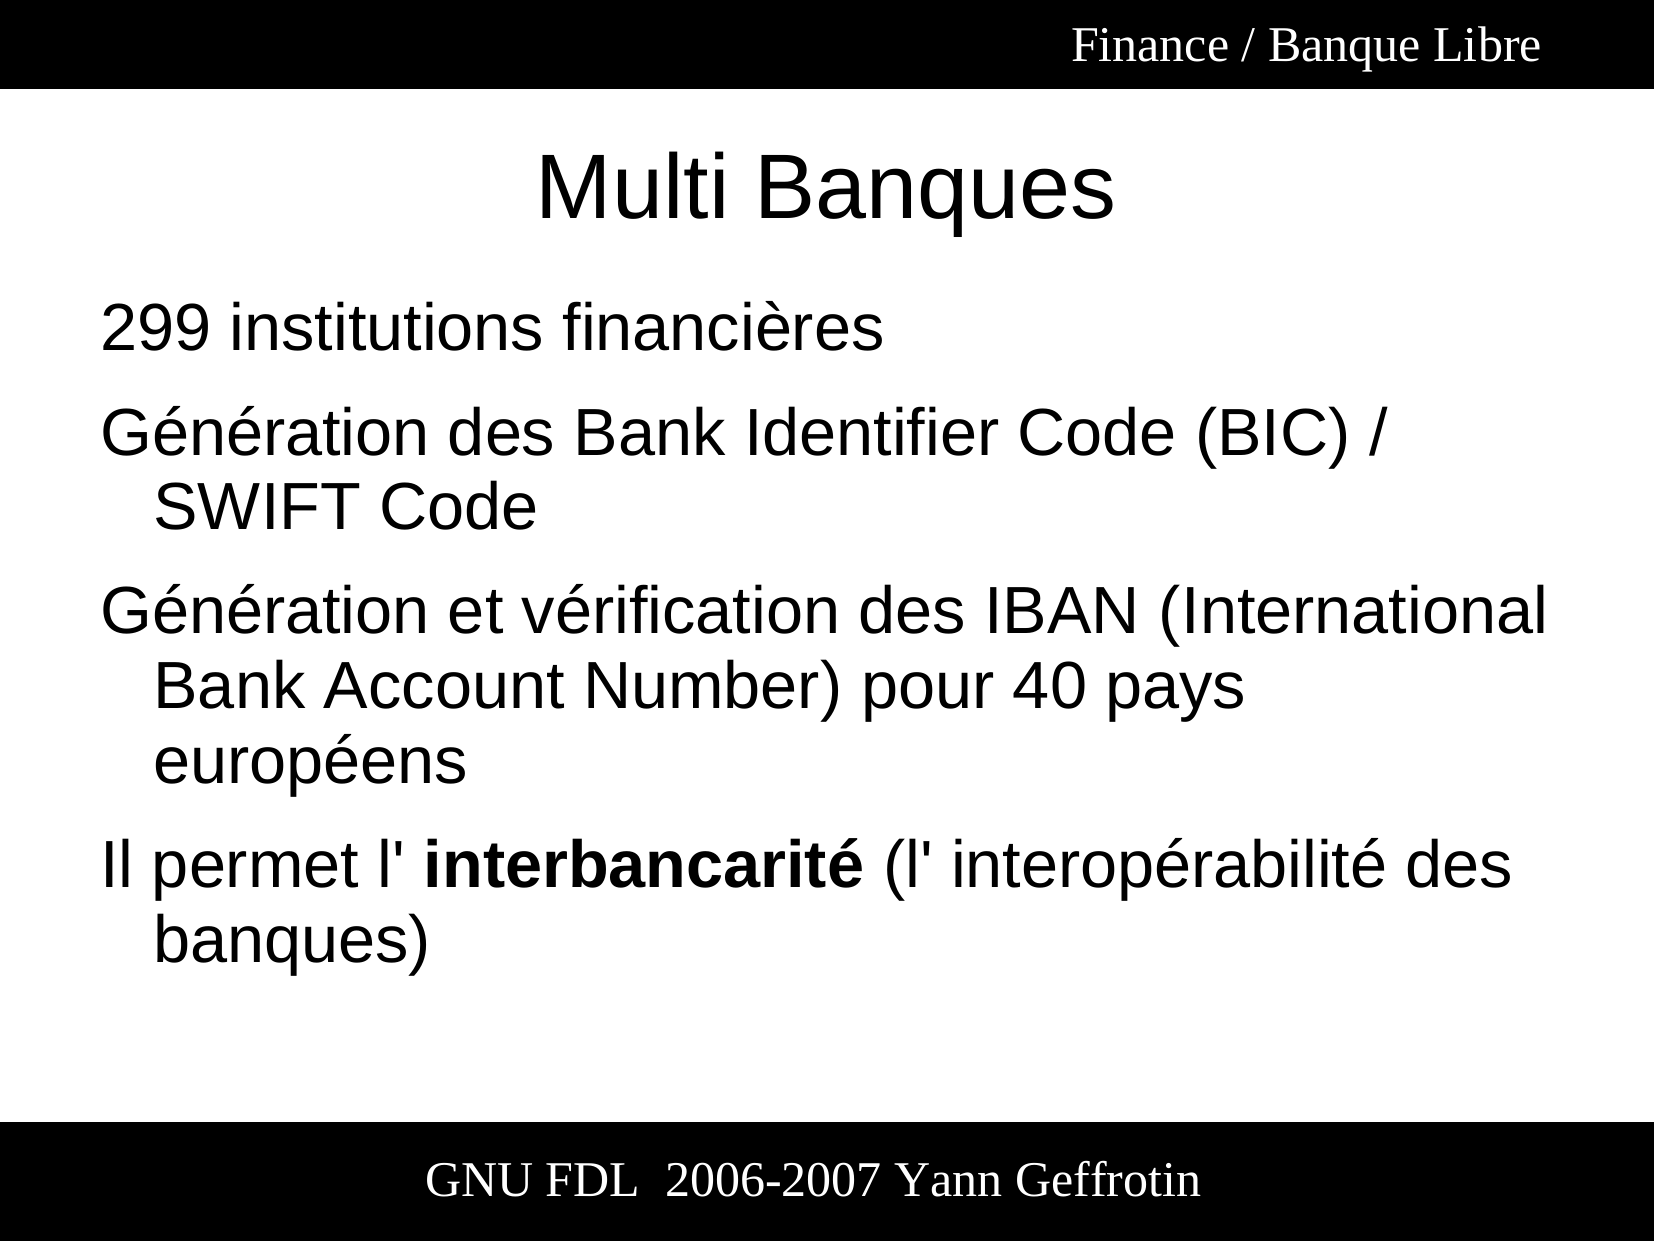

# Multi Banques
299 institutions financières
Génération des Bank Identifier Code (BIC) / SWIFT Code
Génération et vérification des IBAN (International Bank Account Number) pour 40 pays européens
Il permet l' interbancarité (l' interopérabilité des banques)